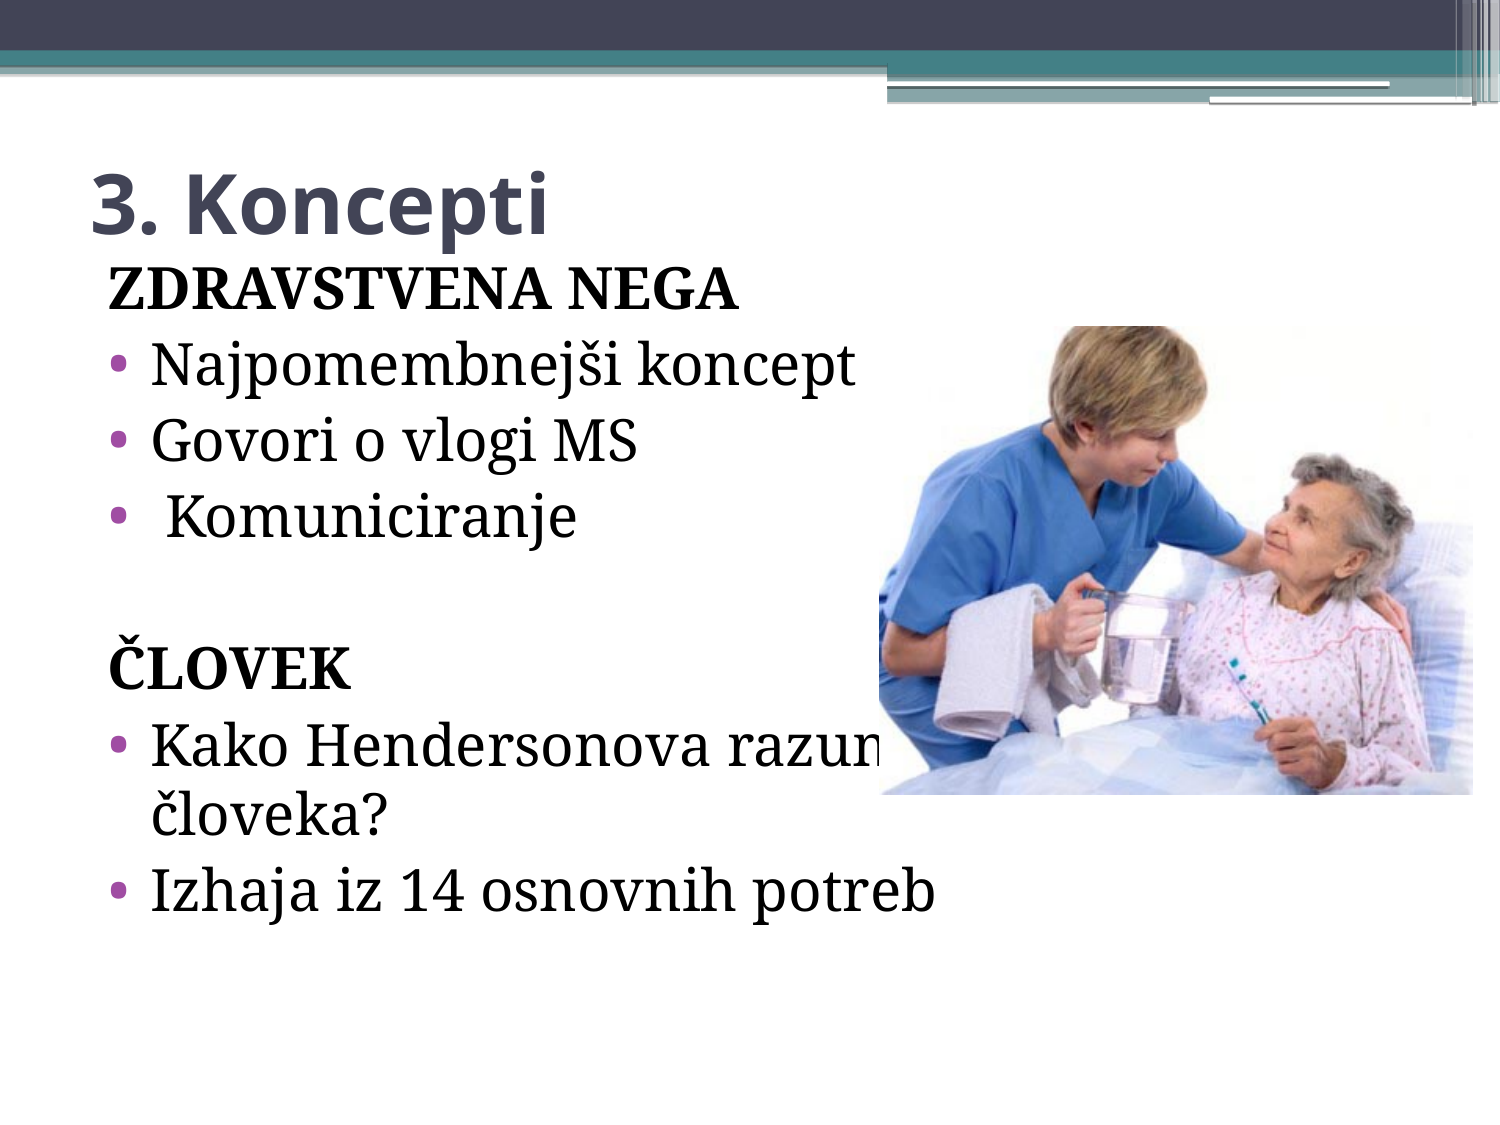

# 3. Koncepti
ZDRAVSTVENA NEGA
Najpomembnejši koncept
Govori o vlogi MS
 Komuniciranje
ČLOVEK
Kako Hendersonova razume
človeka?
Izhaja iz 14 osnovnih potreb